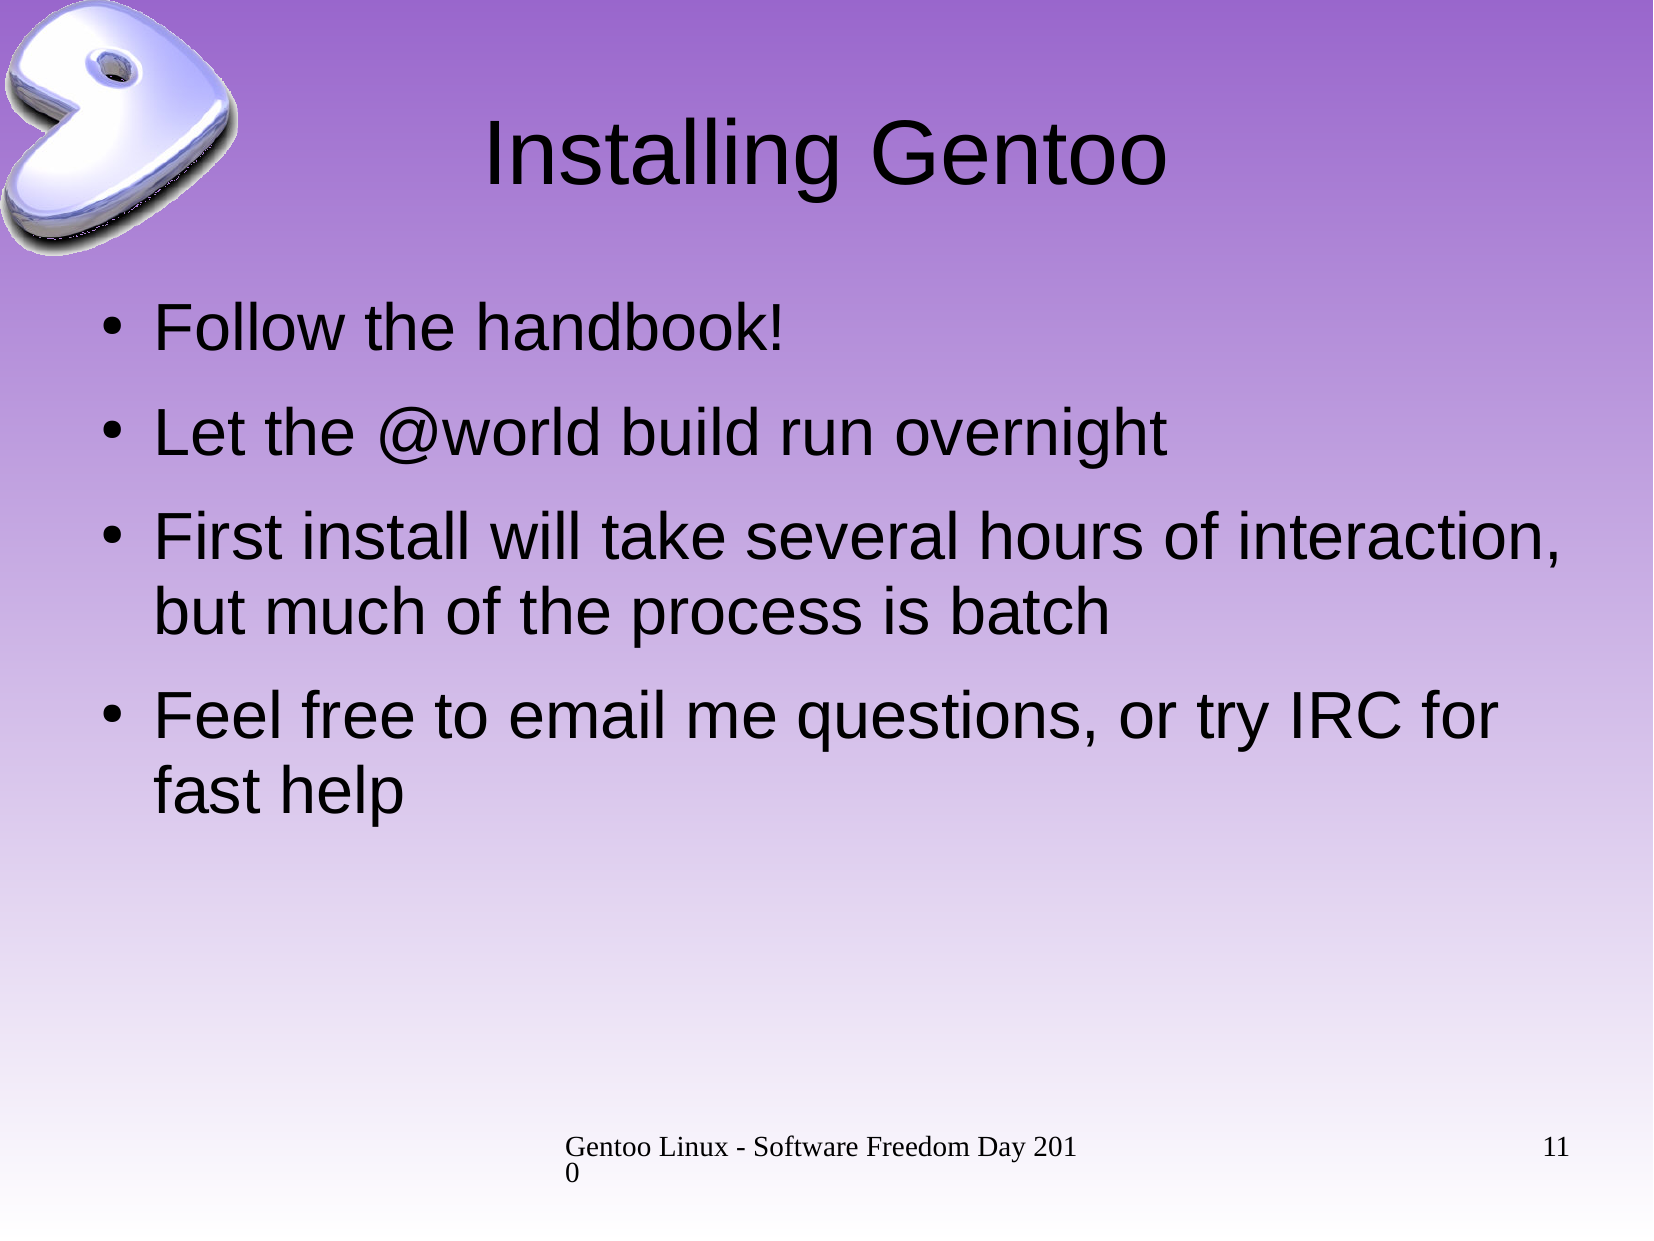

# Installing Gentoo
Follow the handbook!
Let the @world build run overnight
First install will take several hours of interaction, but much of the process is batch
Feel free to email me questions, or try IRC for fast help
Gentoo Linux - Software Freedom Day 2010
11